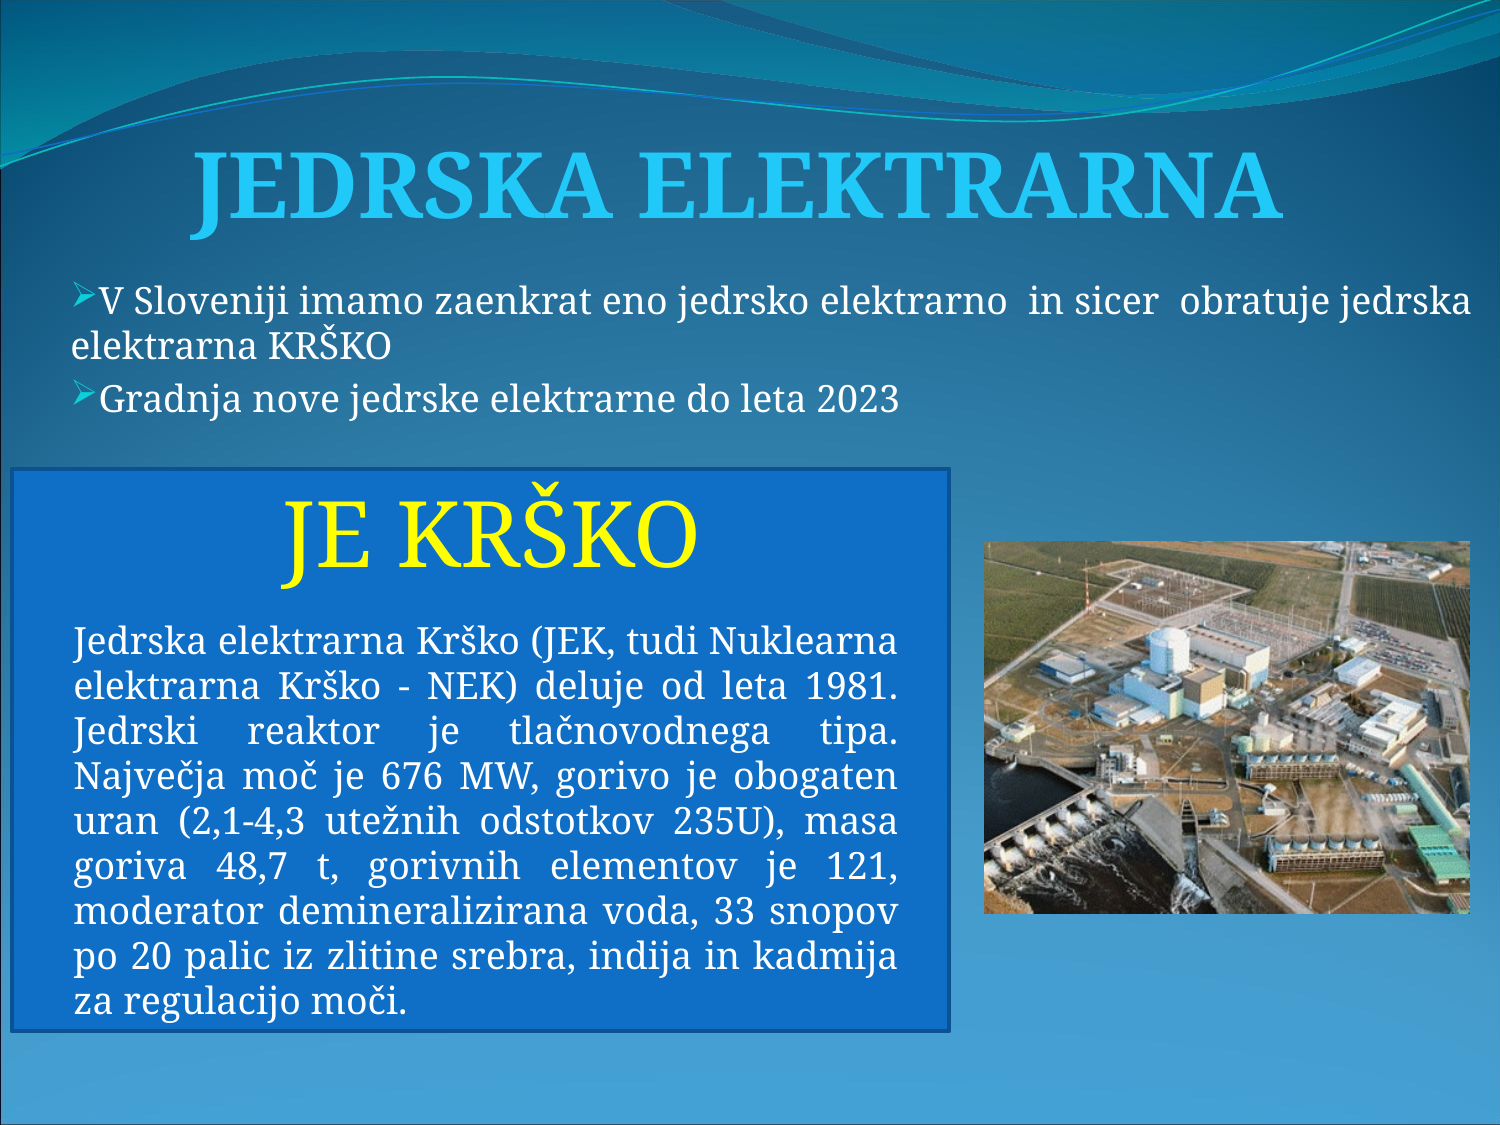

JEDRSKA ELEKTRARNA
# V Sloveniji imamo zaenkrat eno jedrsko elektrarno in sicer obratuje jedrska elektrarna KRŠKO
Gradnja nove jedrske elektrarne do leta 2023
JE KRŠKO
Jedrska elektrarna Krško (JEK, tudi Nuklearna elektrarna Krško - NEK) deluje od leta 1981. Jedrski reaktor je tlačnovodnega tipa. Največja moč je 676 MW, gorivo je obogaten uran (2,1-4,3 utežnih odstotkov 235U), masa goriva 48,7 t, gorivnih elementov je 121, moderator demineralizirana voda, 33 snopov po 20 palic iz zlitine srebra, indija in kadmija za regulacijo moči.